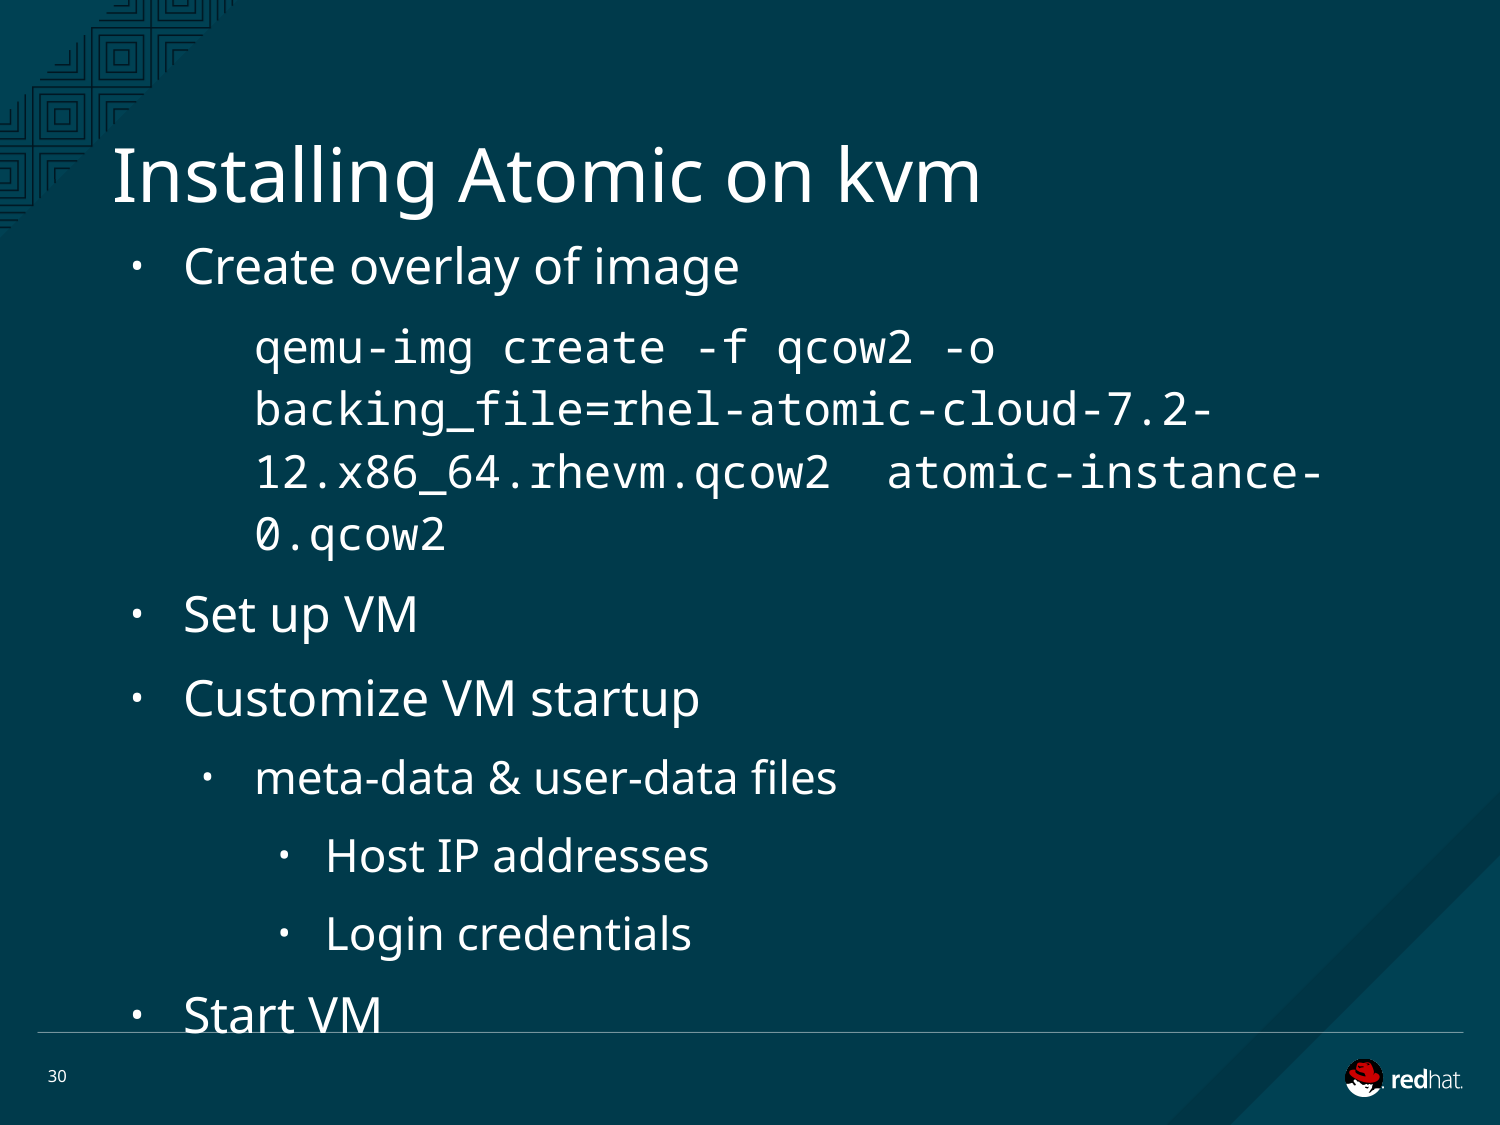

# Installing Atomic on kvm
Create overlay of image
qemu-img create -f qcow2 -o backing_file=rhel-atomic-cloud-7.2-12.x86_64.rhevm.qcow2 atomic-instance-0.qcow2
Set up VM
Customize VM startup
meta-data & user-data files
Host IP addresses
Login credentials
Start VM
30